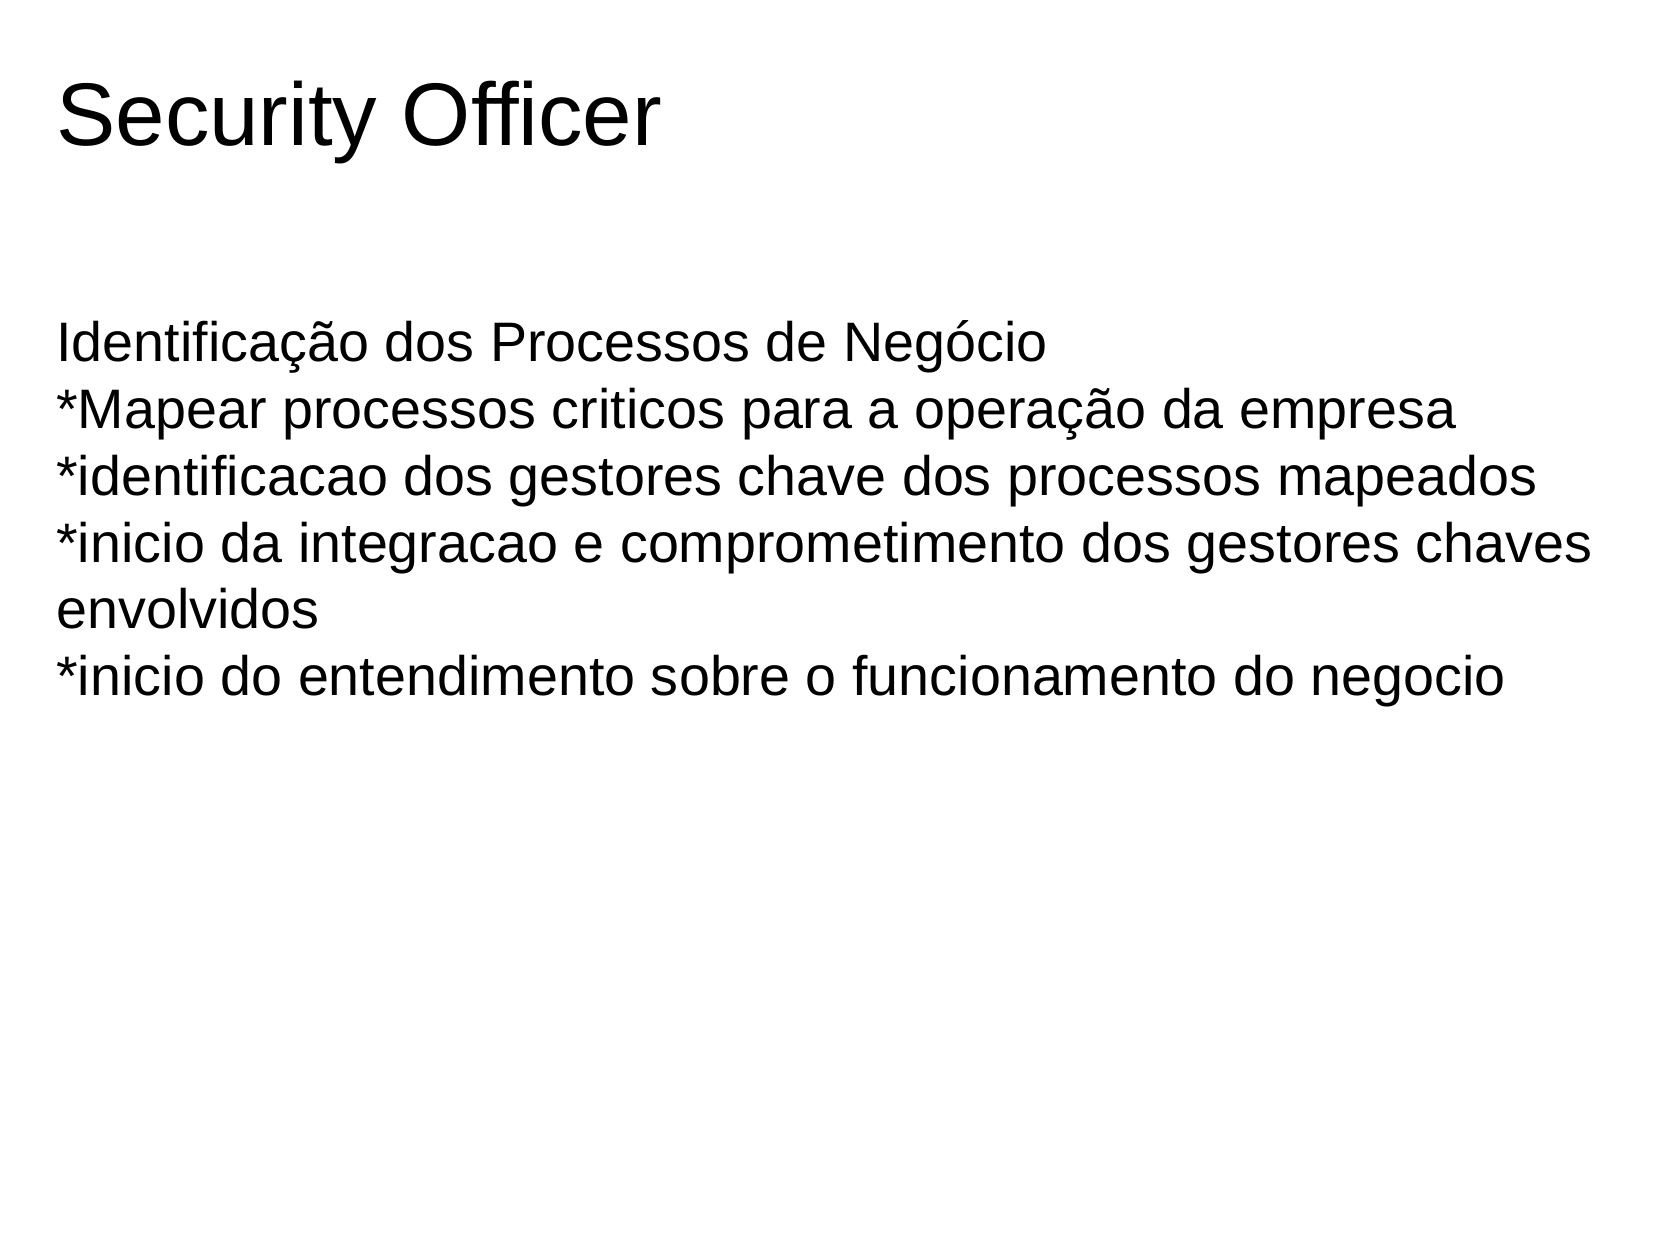

# Security Officer
Identificação dos Processos de Negócio
*Mapear processos criticos para a operação da empresa
*identificacao dos gestores chave dos processos mapeados
*inicio da integracao e comprometimento dos gestores chaves envolvidos
*inicio do entendimento sobre o funcionamento do negocio